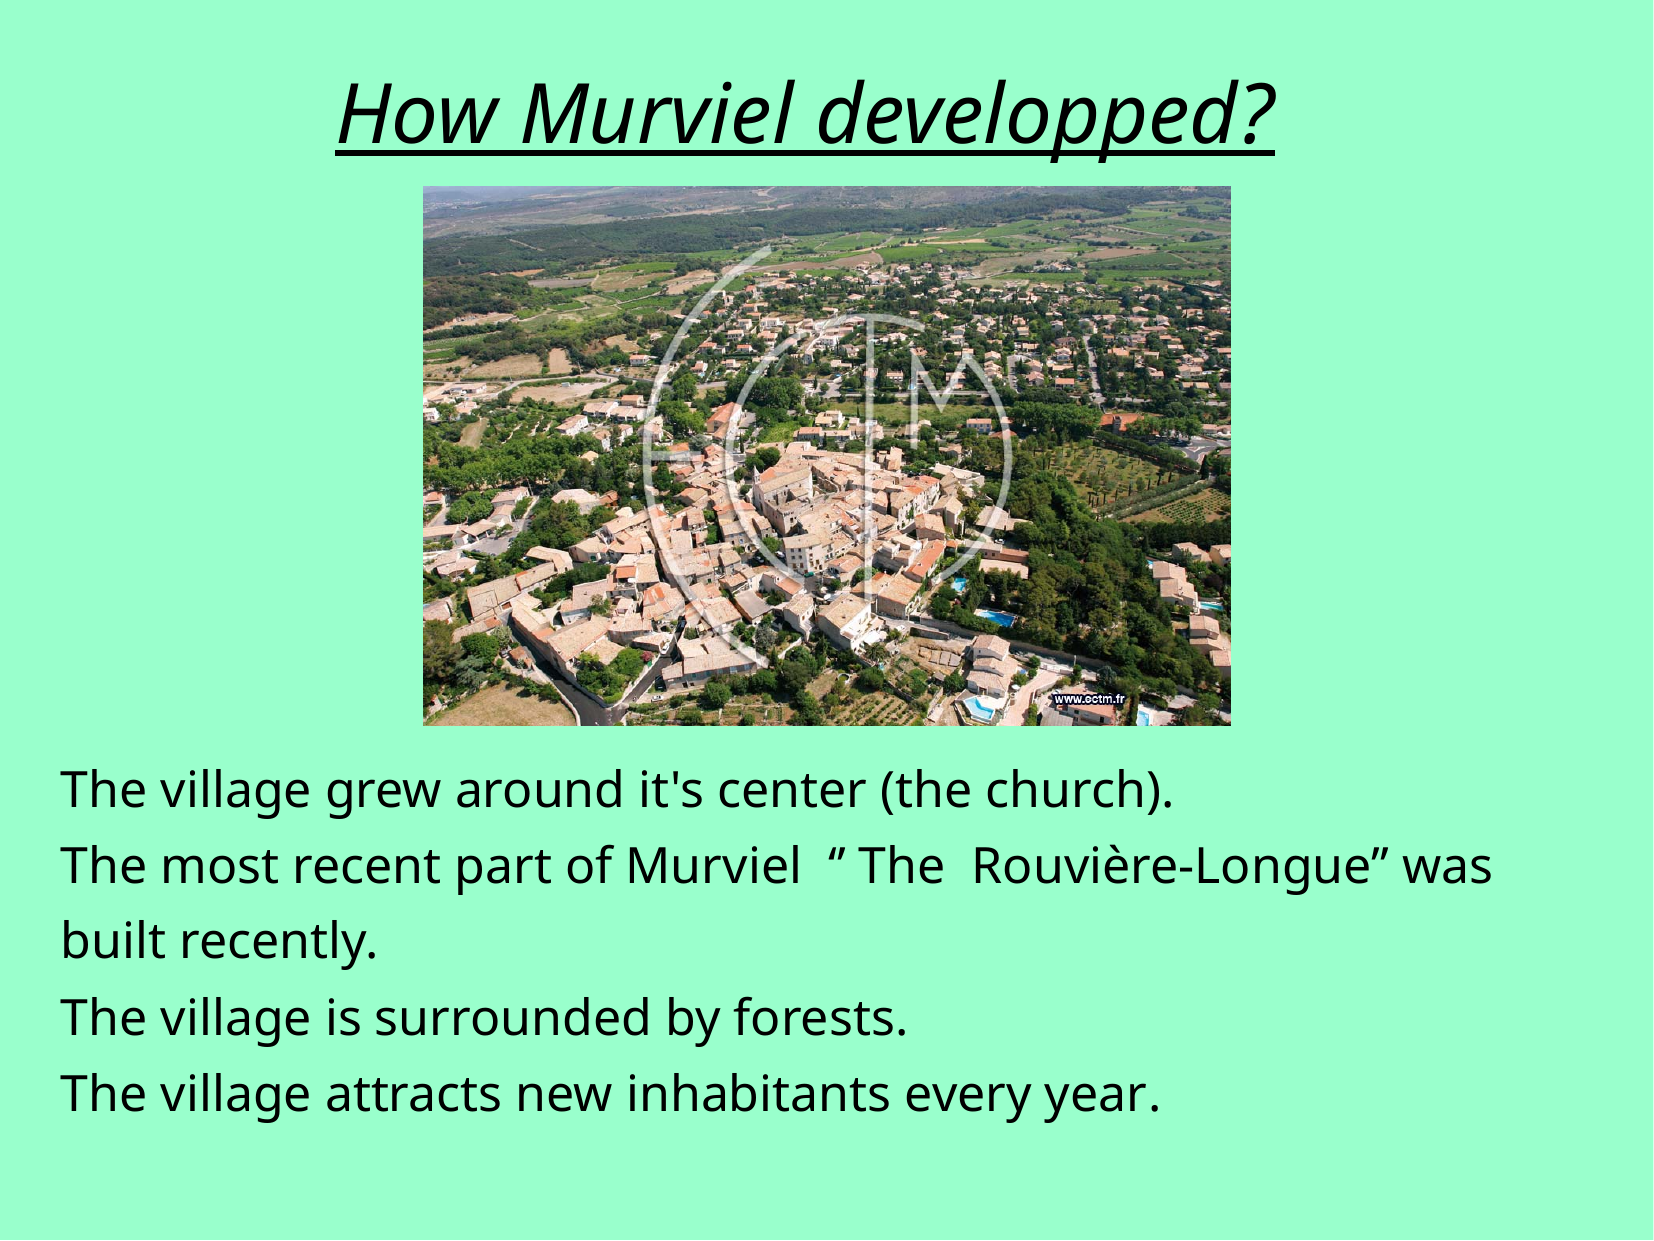

# How Murviel developped?
The village grew around it's center (the church).
The most recent part of Murviel ‘’ The Rouvière-Longue’’ was
built recently.
The village is surrounded by forests.
The village attracts new inhabitants every year.